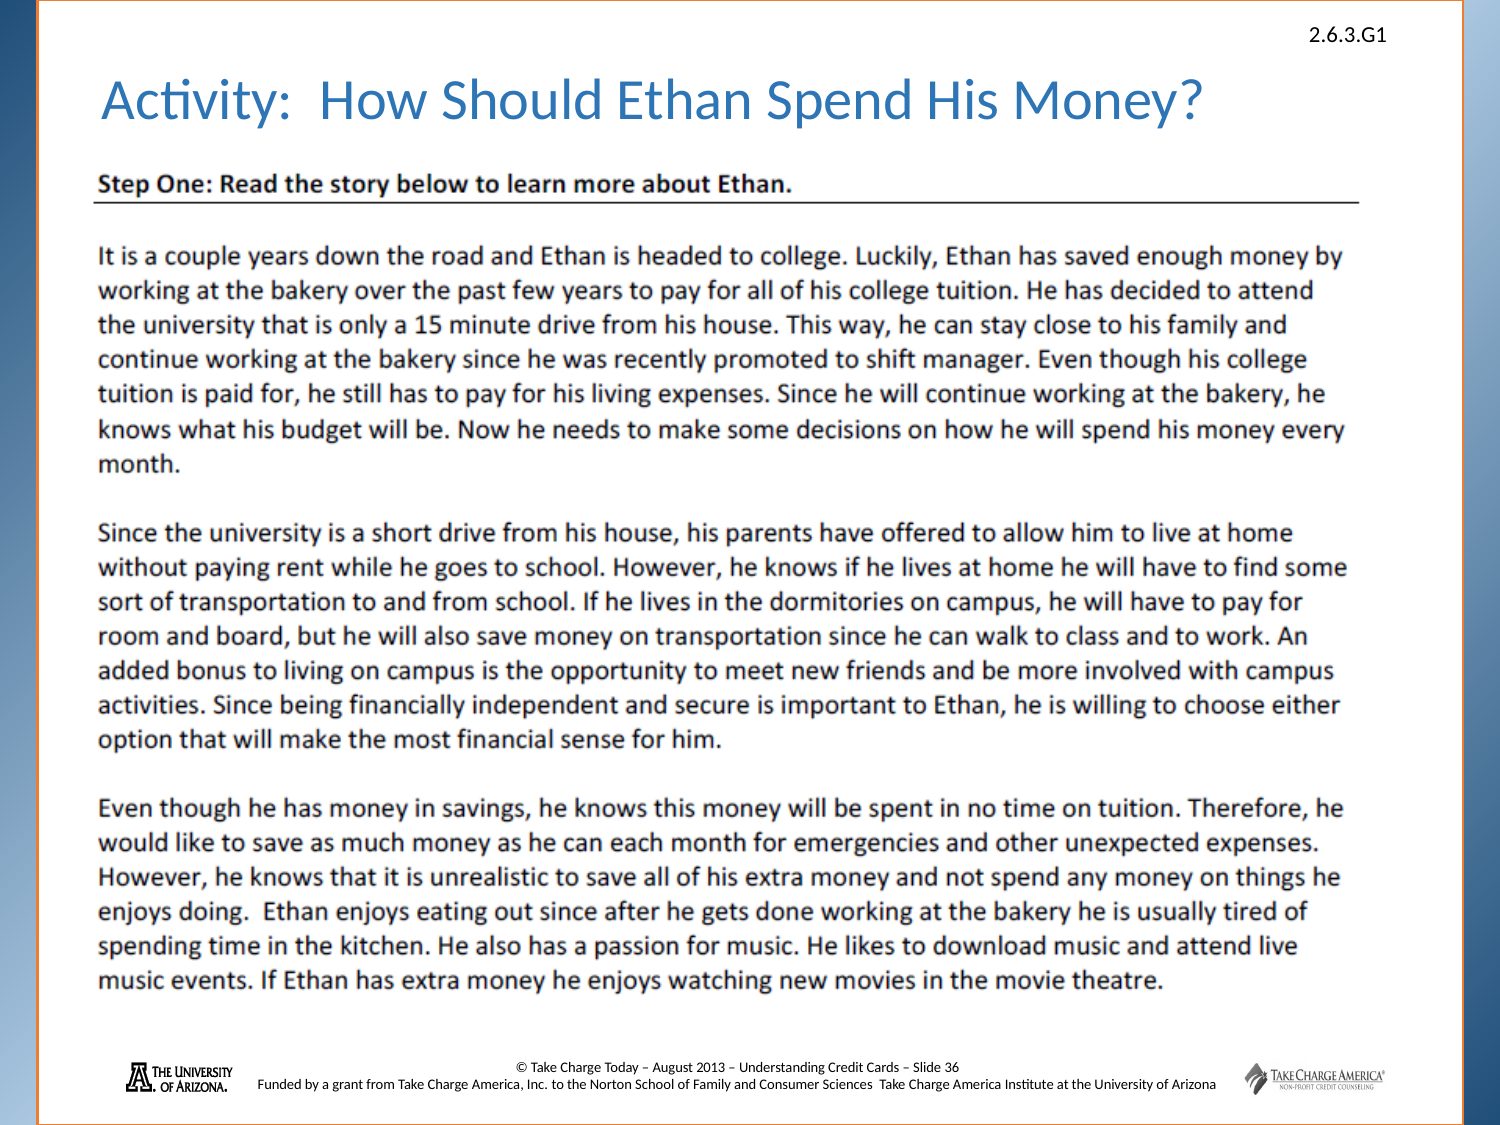

Activity: How Should Ethan Spend His Money?